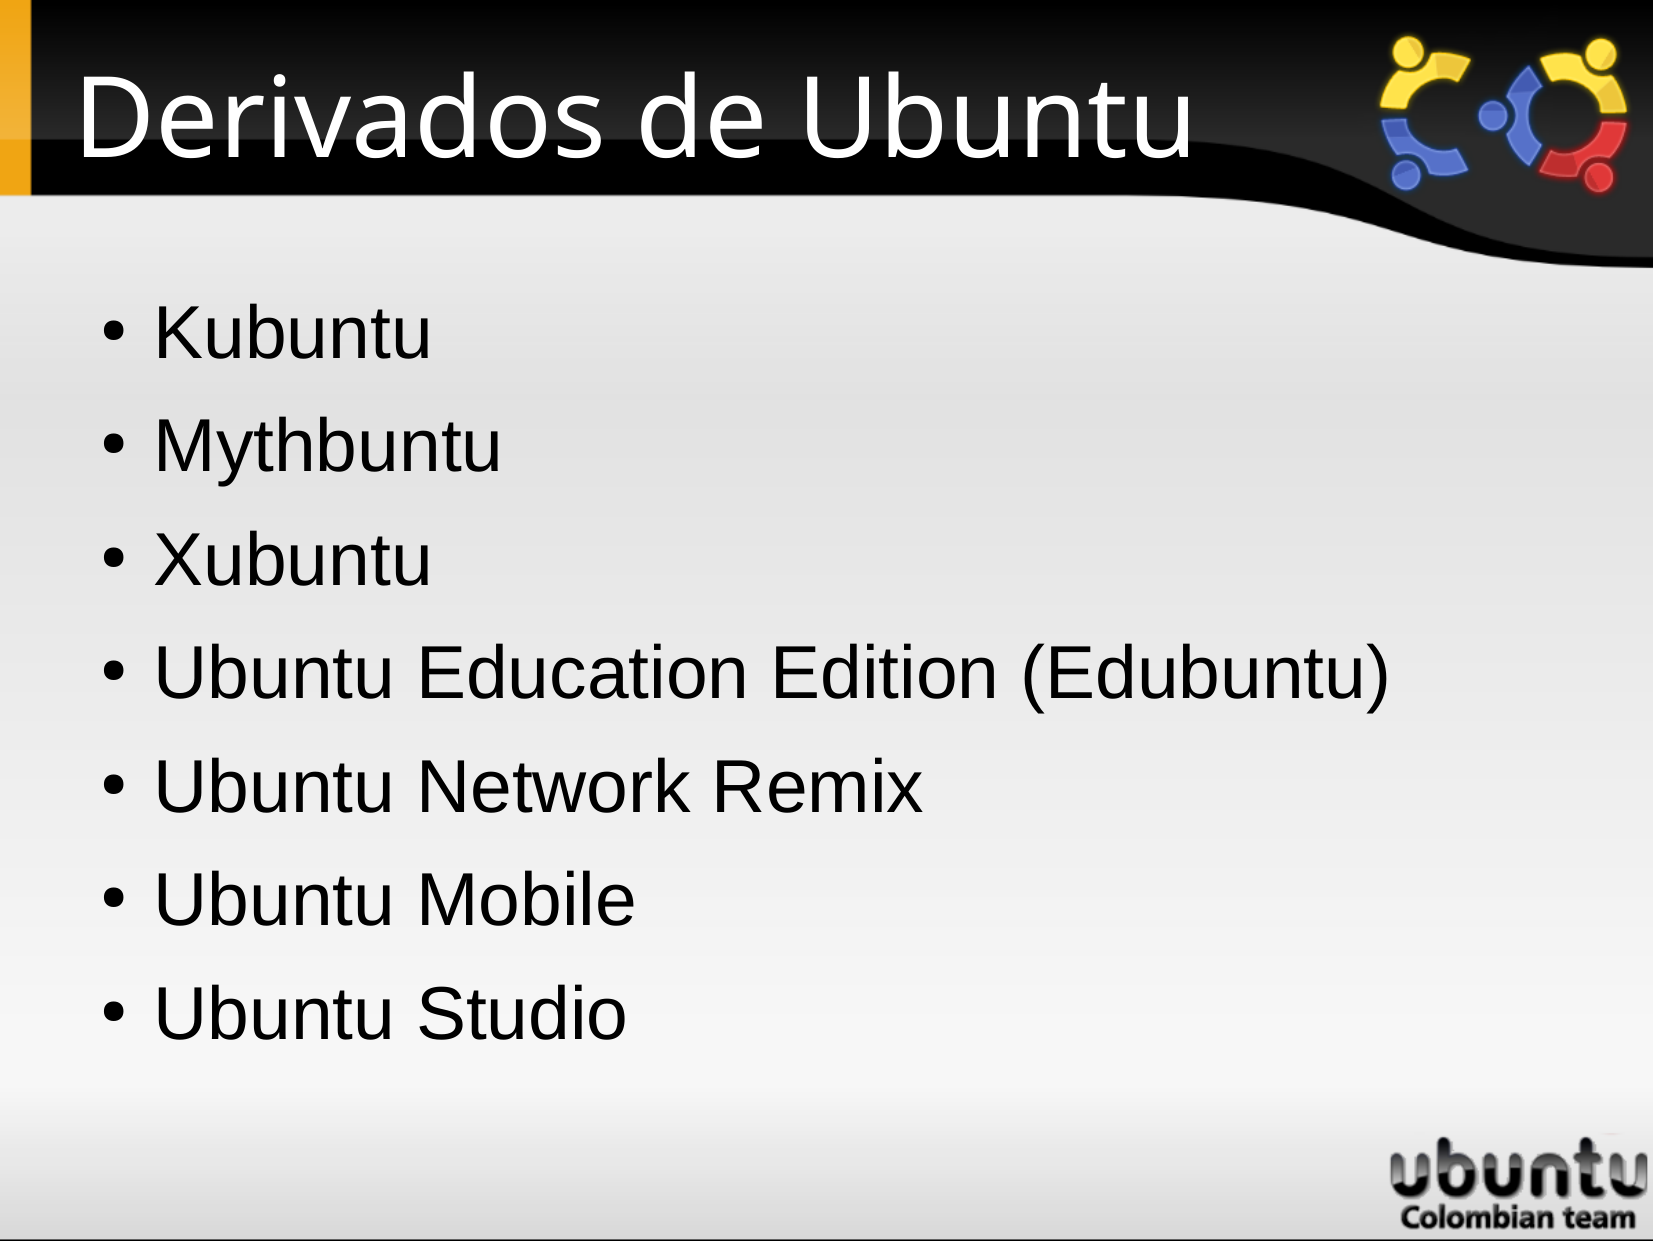

Derivados de Ubuntu
# Kubuntu
Mythbuntu
Xubuntu
Ubuntu Education Edition (Edubuntu)
Ubuntu Network Remix
Ubuntu Mobile
Ubuntu Studio